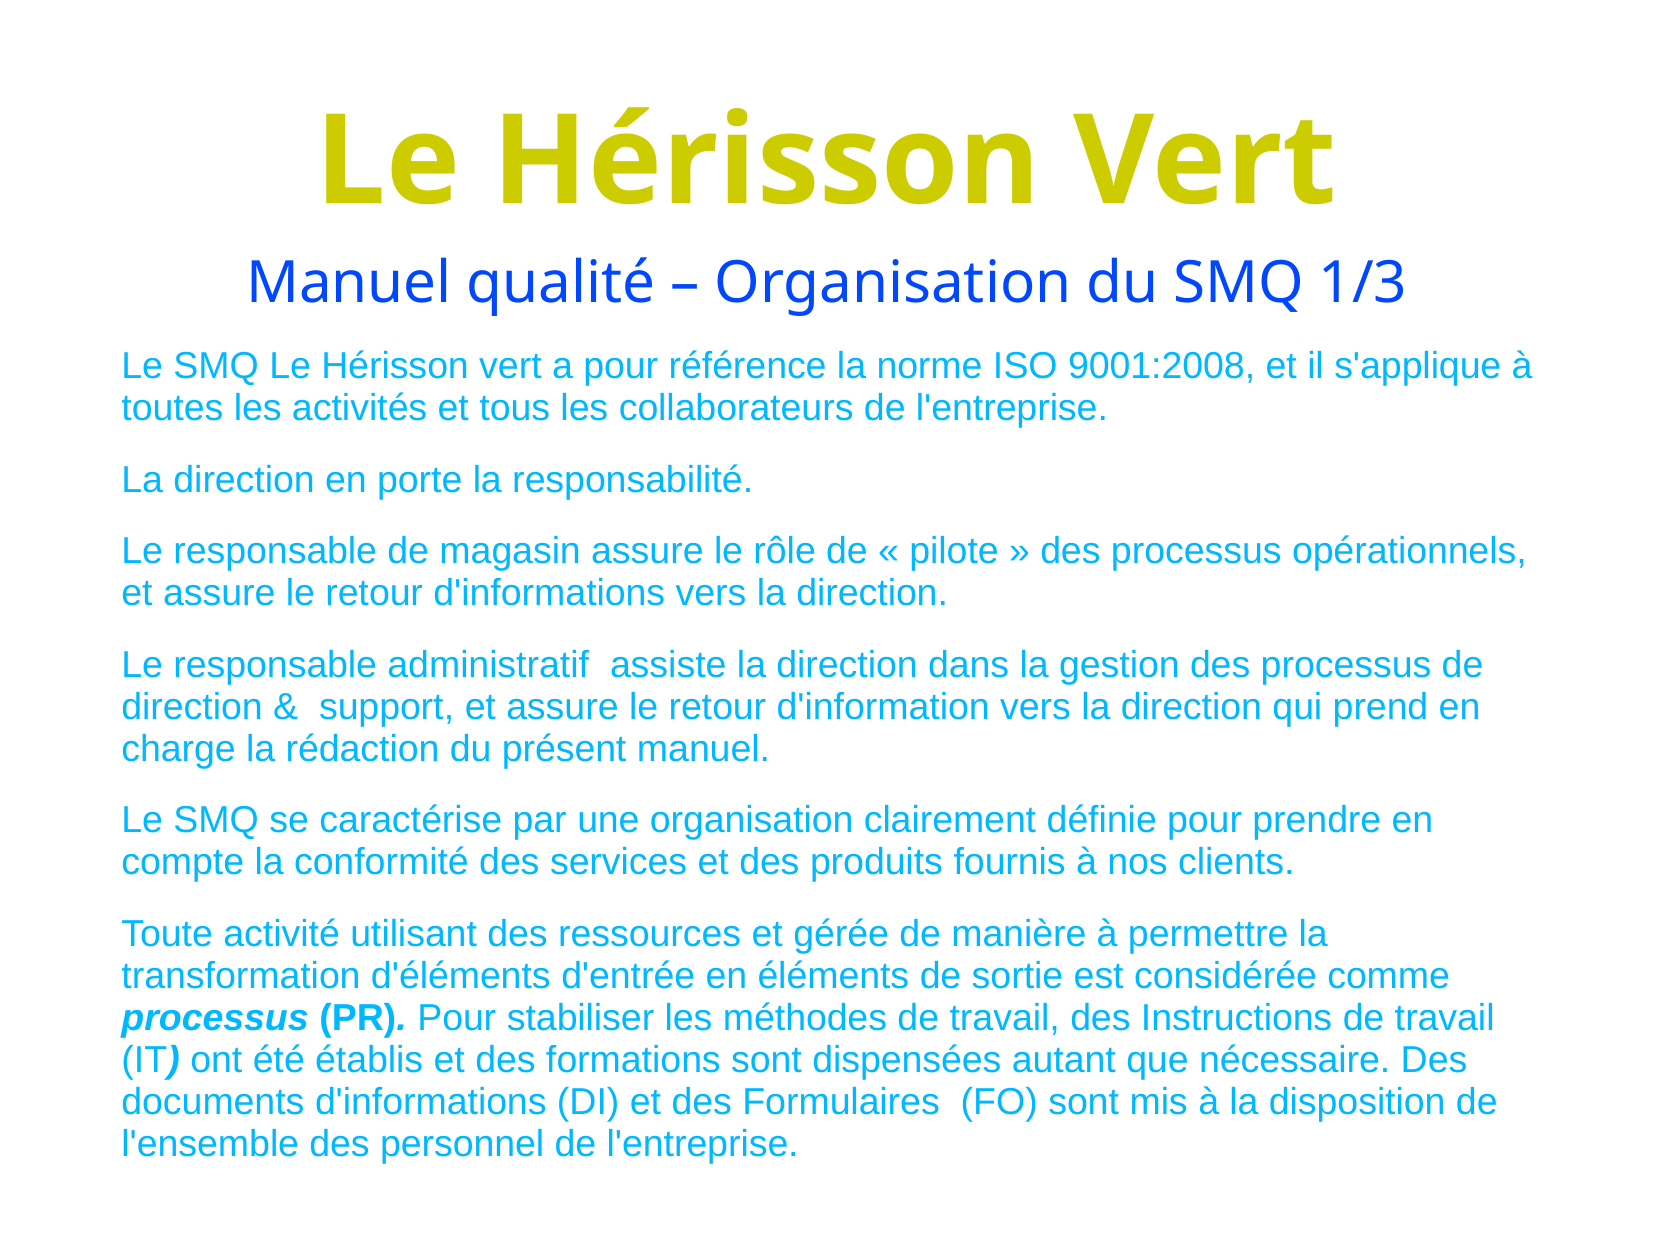

# Le Hérisson Vert Manuel qualité – Organisation du SMQ 1/3
Le SMQ Le Hérisson vert a pour référence la norme ISO 9001:2008, et il s'applique à toutes les activités et tous les collaborateurs de l'entreprise.
La direction en porte la responsabilité.
Le responsable de magasin assure le rôle de « pilote » des processus opérationnels, et assure le retour d'informations vers la direction.
Le responsable administratif assiste la direction dans la gestion des processus de direction & support, et assure le retour d'information vers la direction qui prend en charge la rédaction du présent manuel.
Le SMQ se caractérise par une organisation clairement définie pour prendre en compte la conformité des services et des produits fournis à nos clients.
Toute activité utilisant des ressources et gérée de manière à permettre la transformation d'éléments d'entrée en éléments de sortie est considérée comme processus (PR). Pour stabiliser les méthodes de travail, des Instructions de travail (IT) ont été établis et des formations sont dispensées autant que nécessaire. Des documents d'informations (DI) et des Formulaires (FO) sont mis à la disposition de l'ensemble des personnel de l'entreprise.